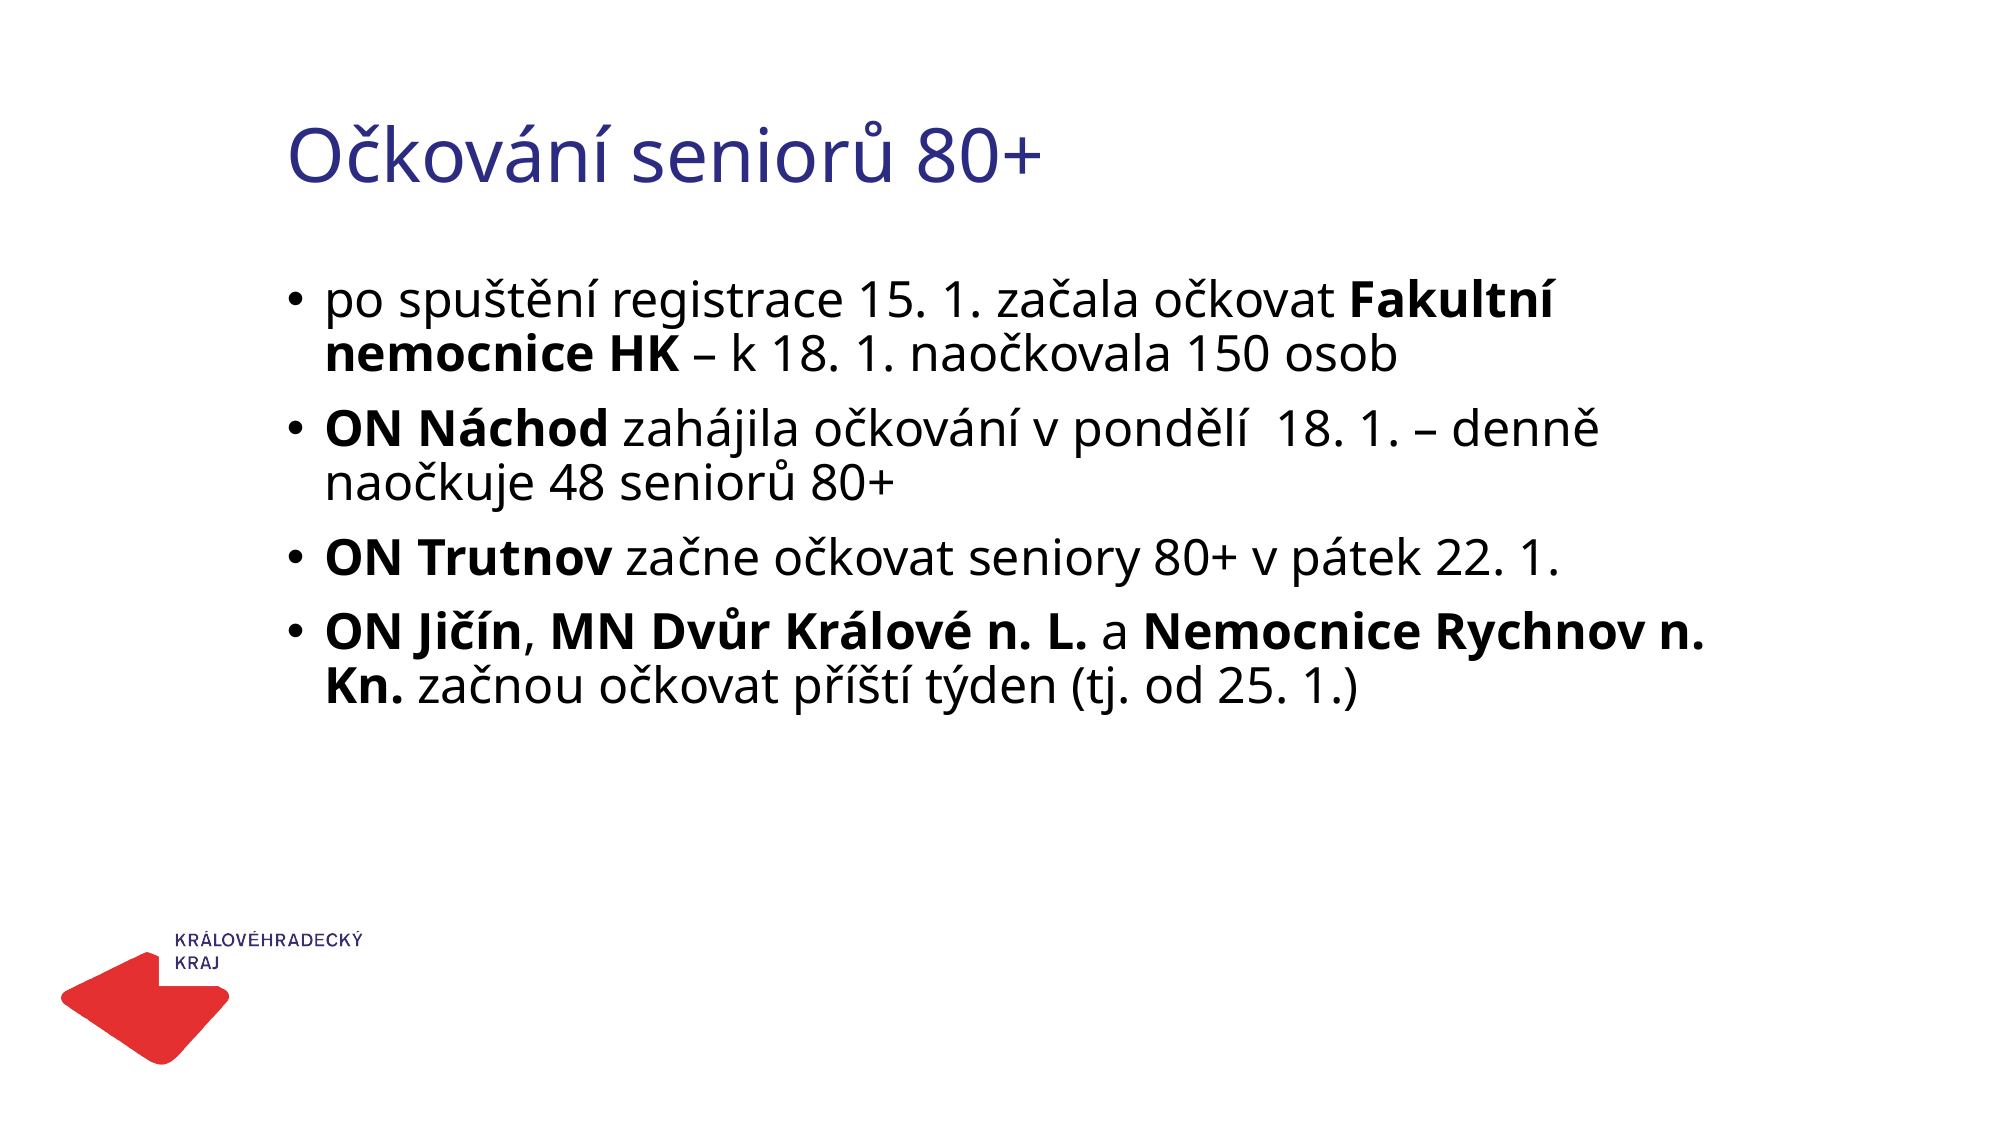

# Očkování seniorů 80+
po spuštění registrace 15. 1. začala očkovat Fakultní nemocnice HK – k 18. 1. naočkovala 150 osob
ON Náchod zahájila očkování v pondělí 18. 1. – denně naočkuje 48 seniorů 80+
ON Trutnov začne očkovat seniory 80+ v pátek 22. 1.
ON Jičín, MN Dvůr Králové n. L. a Nemocnice Rychnov n. Kn. začnou očkovat příští týden (tj. od 25. 1.)